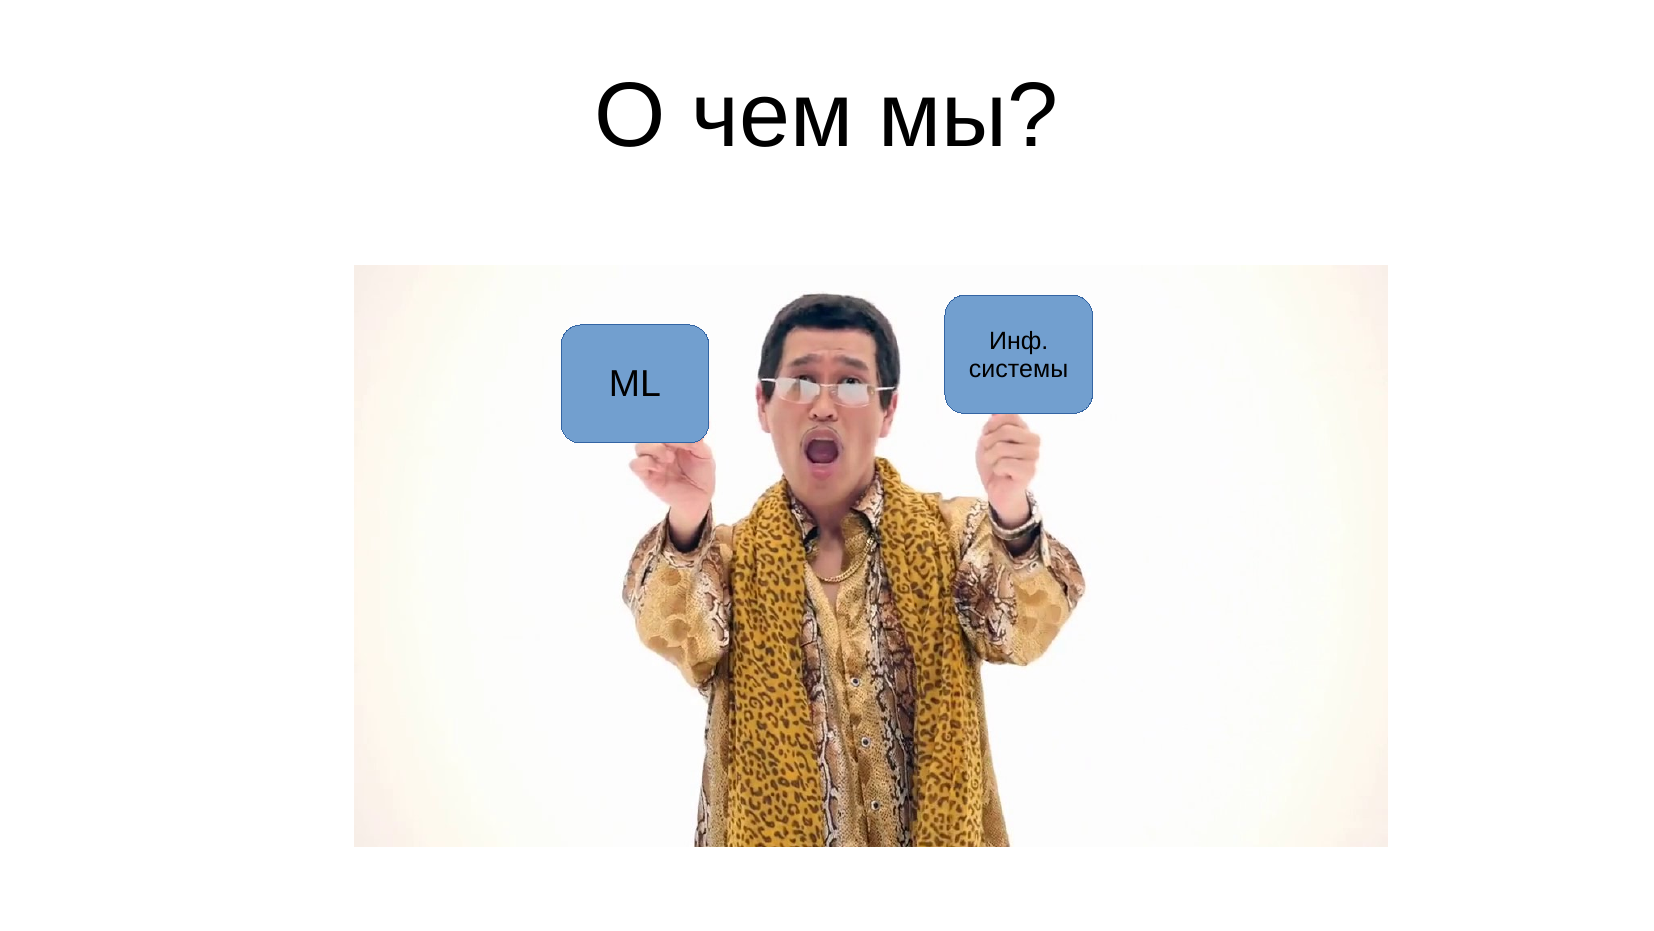

# О чем мы?
Инф.
системы
ML